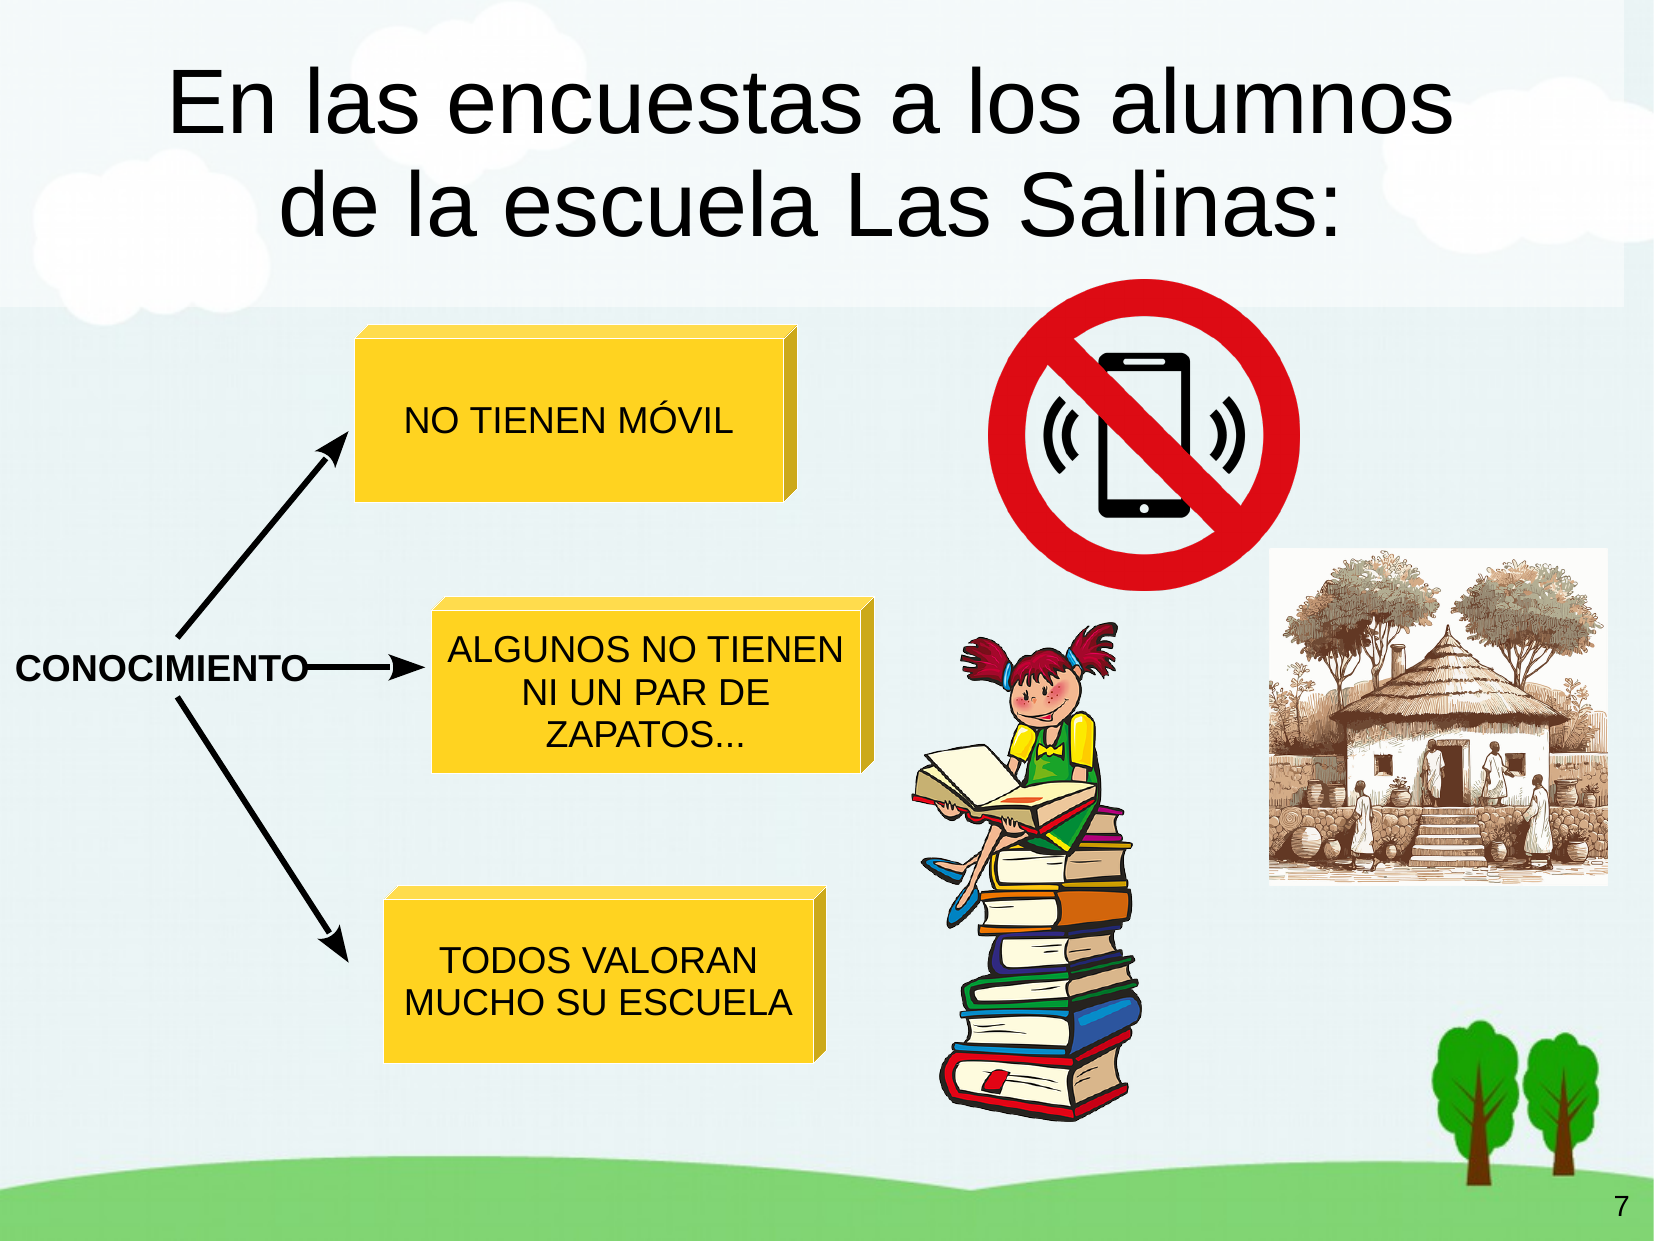

# En las encuestas a los alumnos de la escuela Las Salinas:
NO TIENEN MÓVIL
ALGUNOS NO TIENEN
NI UN PAR DE
ZAPATOS...
CONOCIMIENTO
TODOS VALORAN
MUCHO SU ESCUELA
7